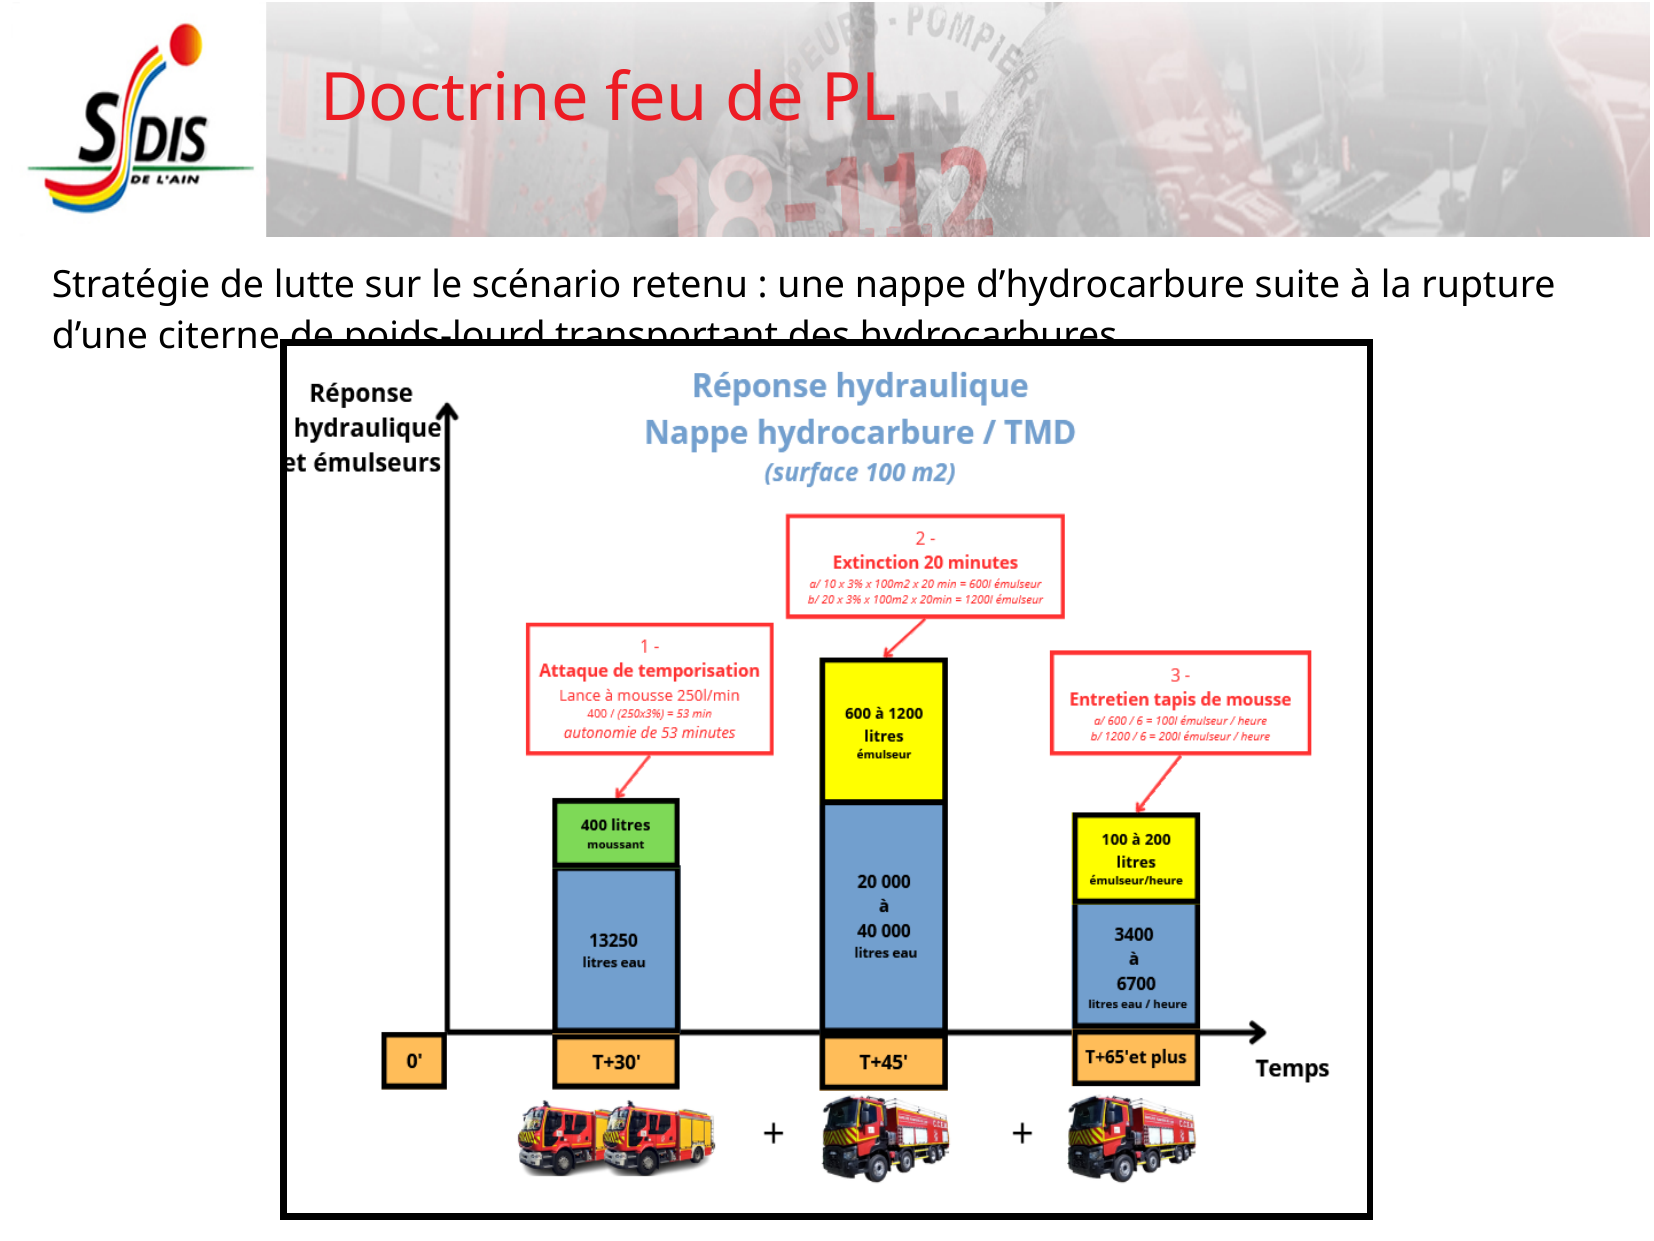

Doctrine feu de PL
Stratégie de lutte sur le scénario retenu : une nappe d’hydrocarbure suite à la rupture d’une citerne de poids-lourd transportant des hydrocarbures.